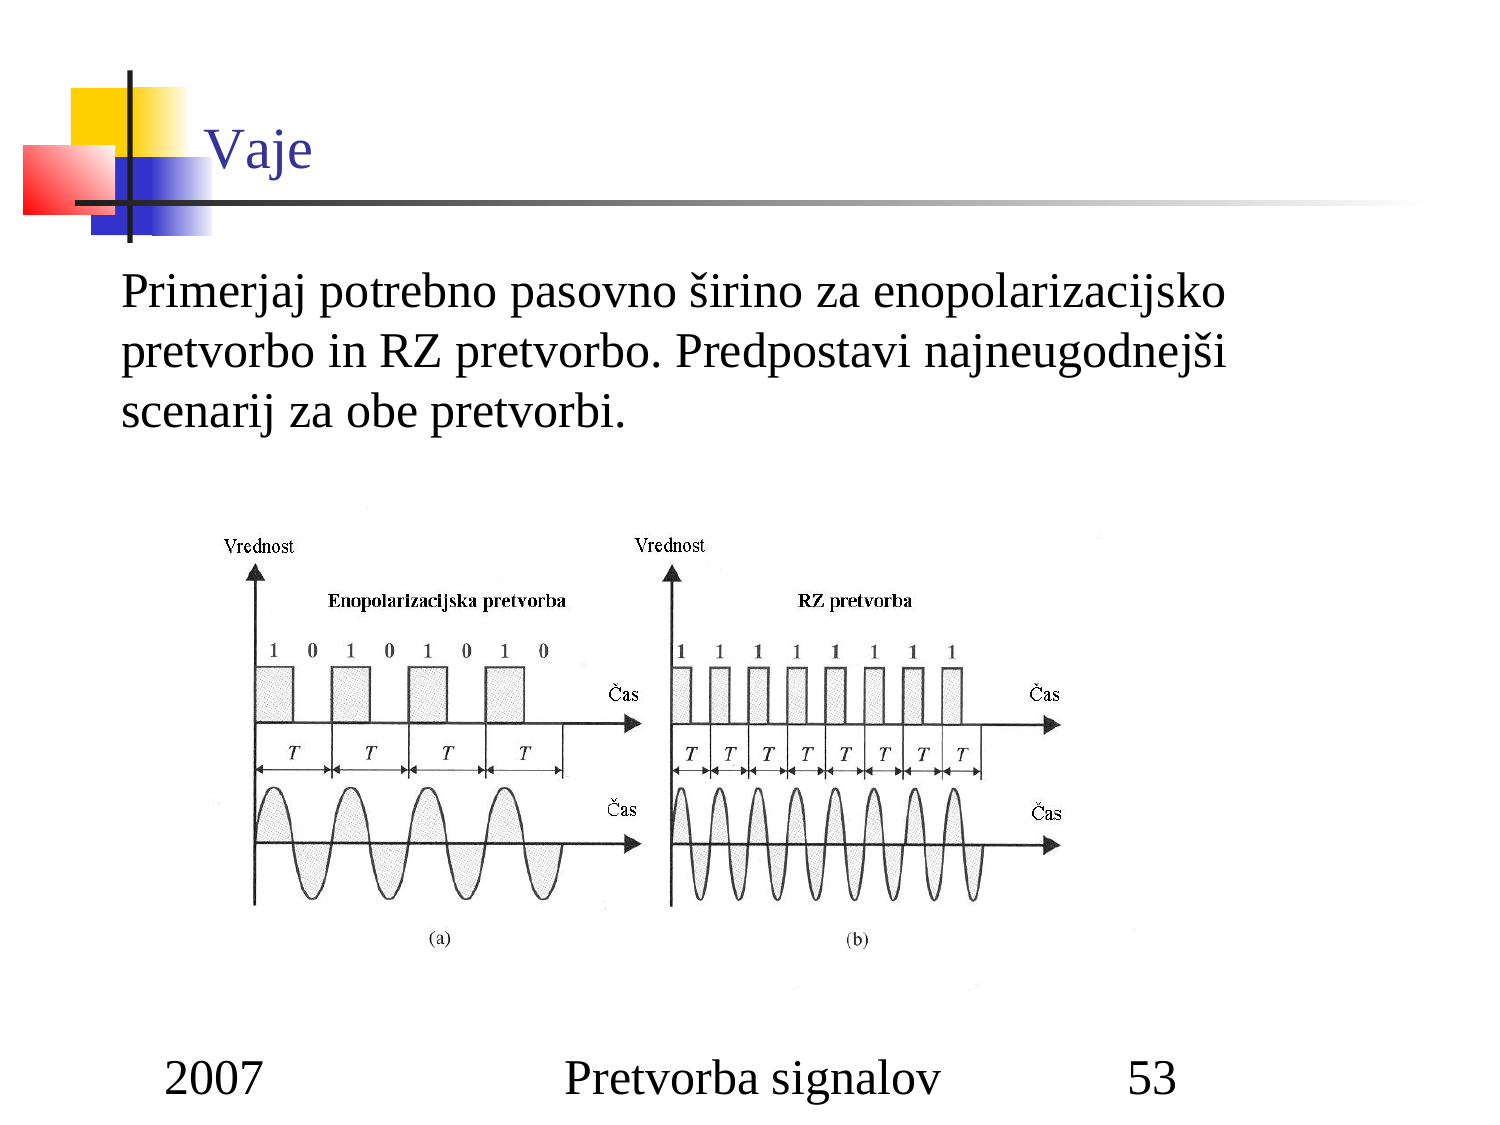

# Vaje
	Primerjaj potrebno pasovno širino za enopolarizacijsko pretvorbo in RZ pretvorbo. Predpostavi najneugodnejši scenarij za obe pretvorbi.
2007
Pretvorba signalov
53